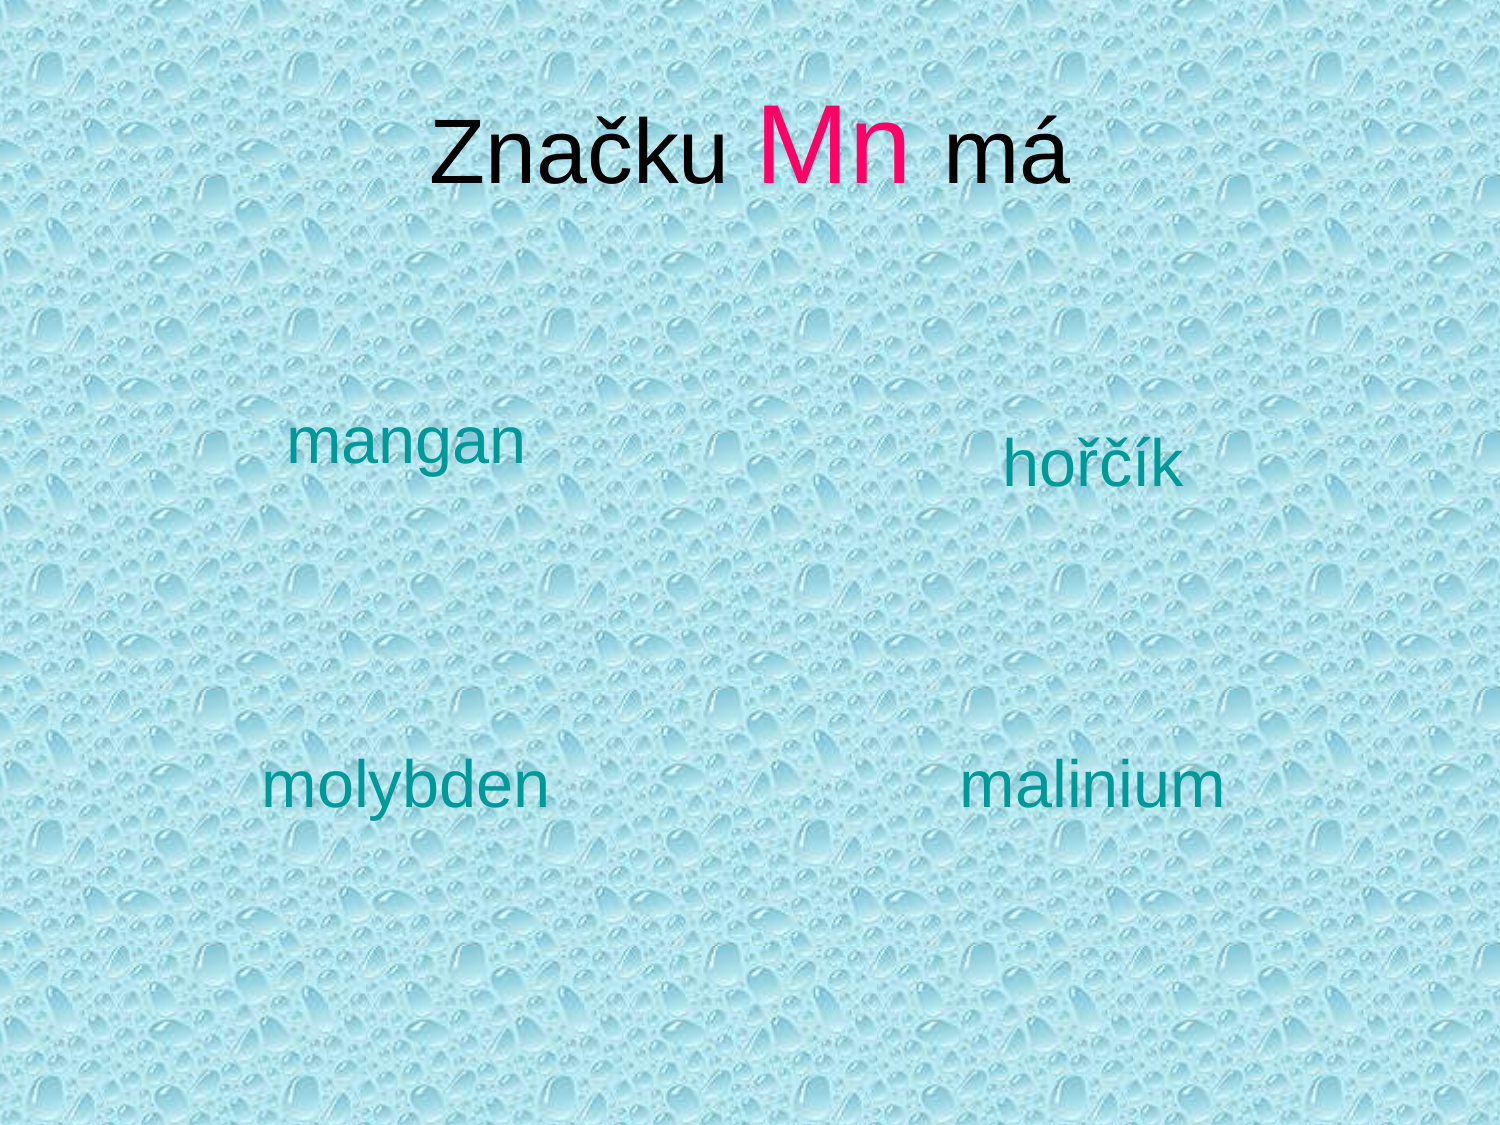

# Značku Mn má
| mangan |
| --- |
| hořčík |
| --- |
| molybden |
| --- |
| malinium |
| --- |